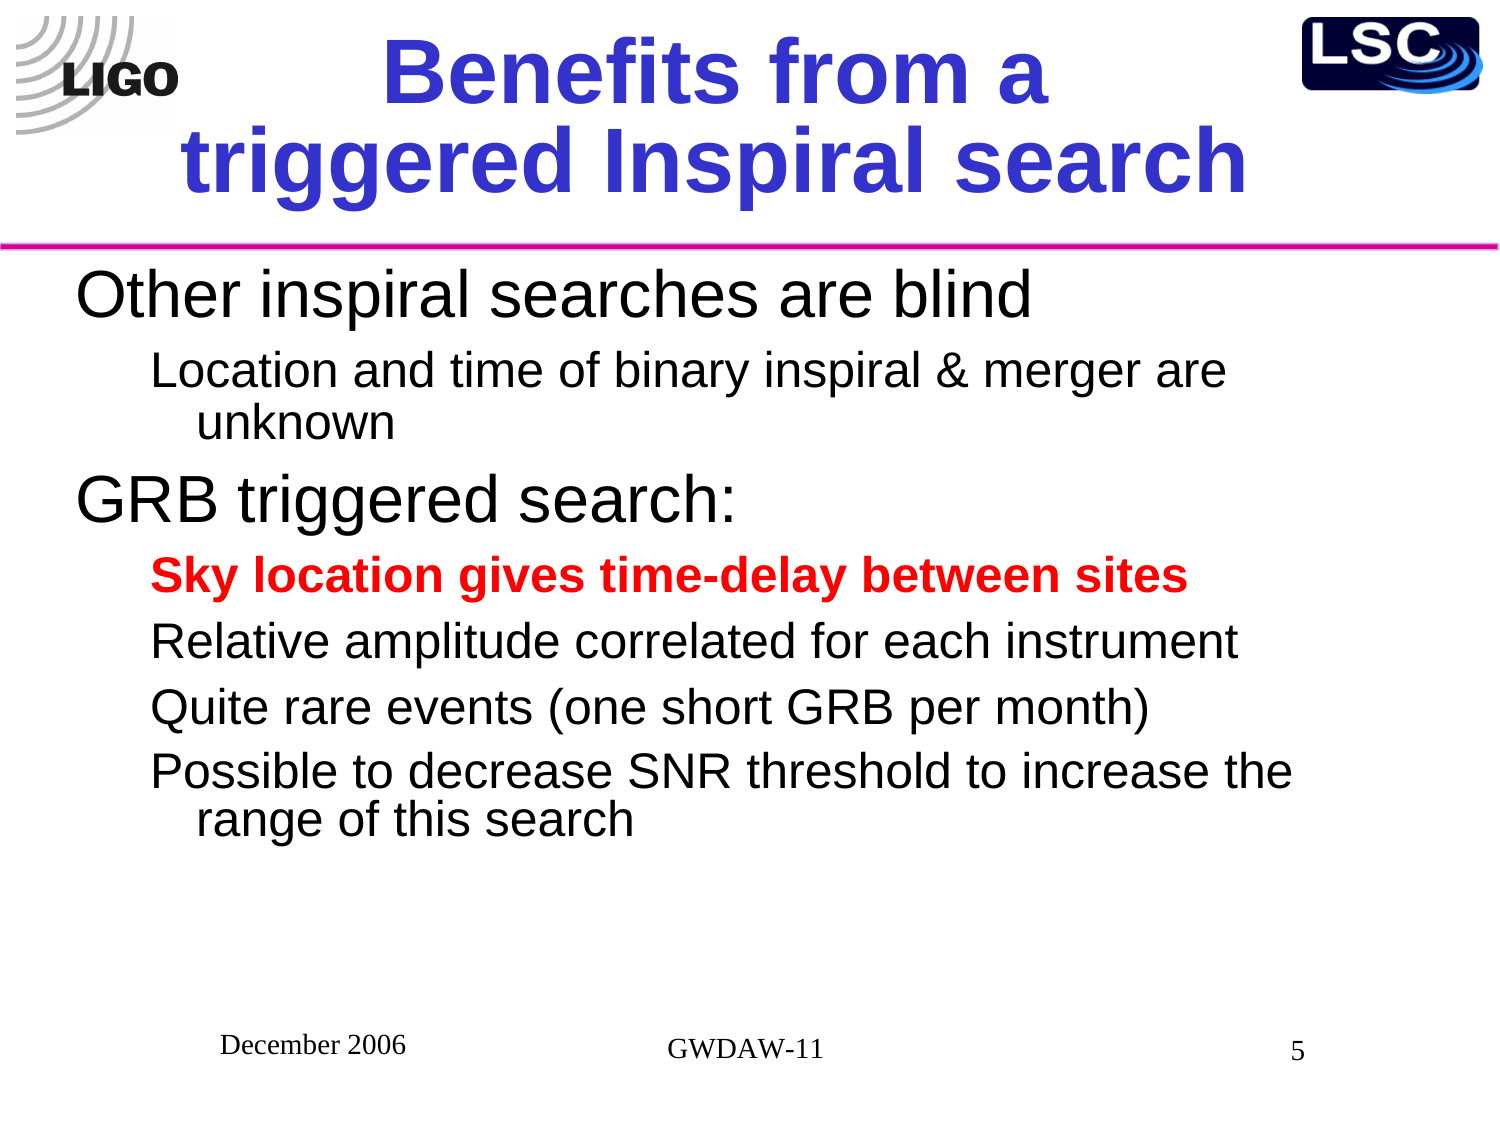

# Benefits from a triggered Inspiral search
Other inspiral searches are blind
Location and time of binary inspiral & merger are unknown
GRB triggered search:
Sky location gives time-delay between sites
Relative amplitude correlated for each instrument
Quite rare events (one short GRB per month)
Possible to decrease SNR threshold to increase the range of this search
December 2006
GWDAW-11
5